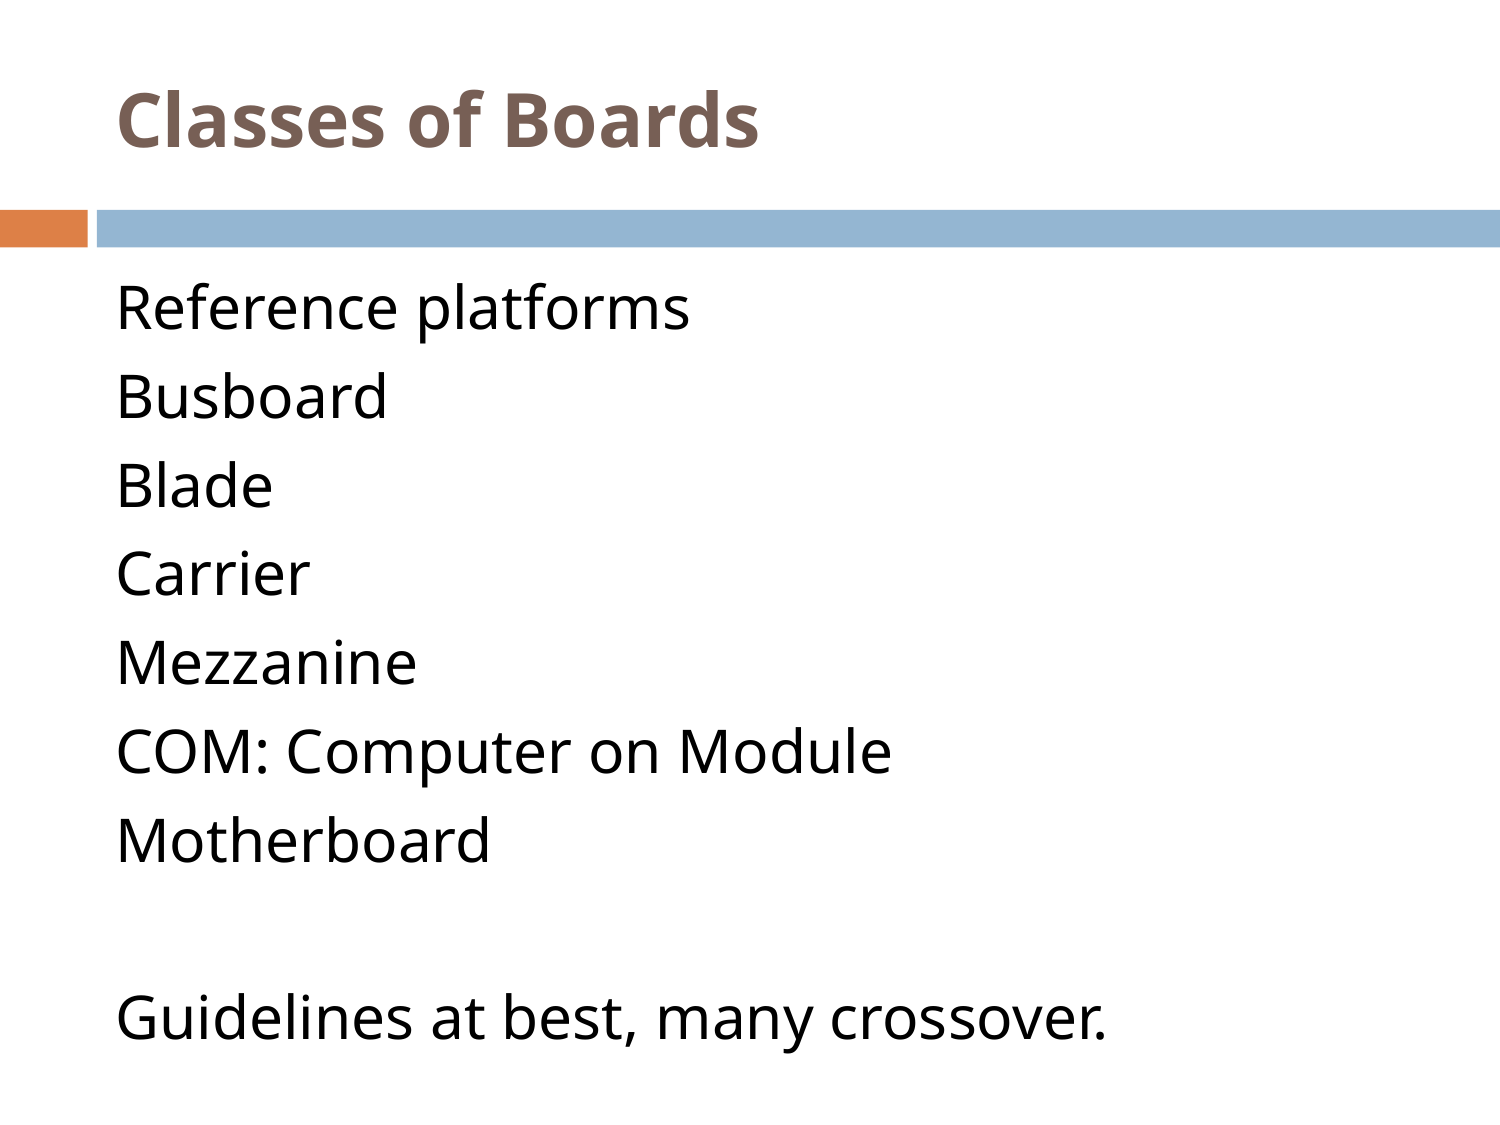

# Classes of Boards
Reference platforms
Busboard
Blade
Carrier
Mezzanine
COM: Computer on Module
Motherboard
Guidelines at best, many crossover.